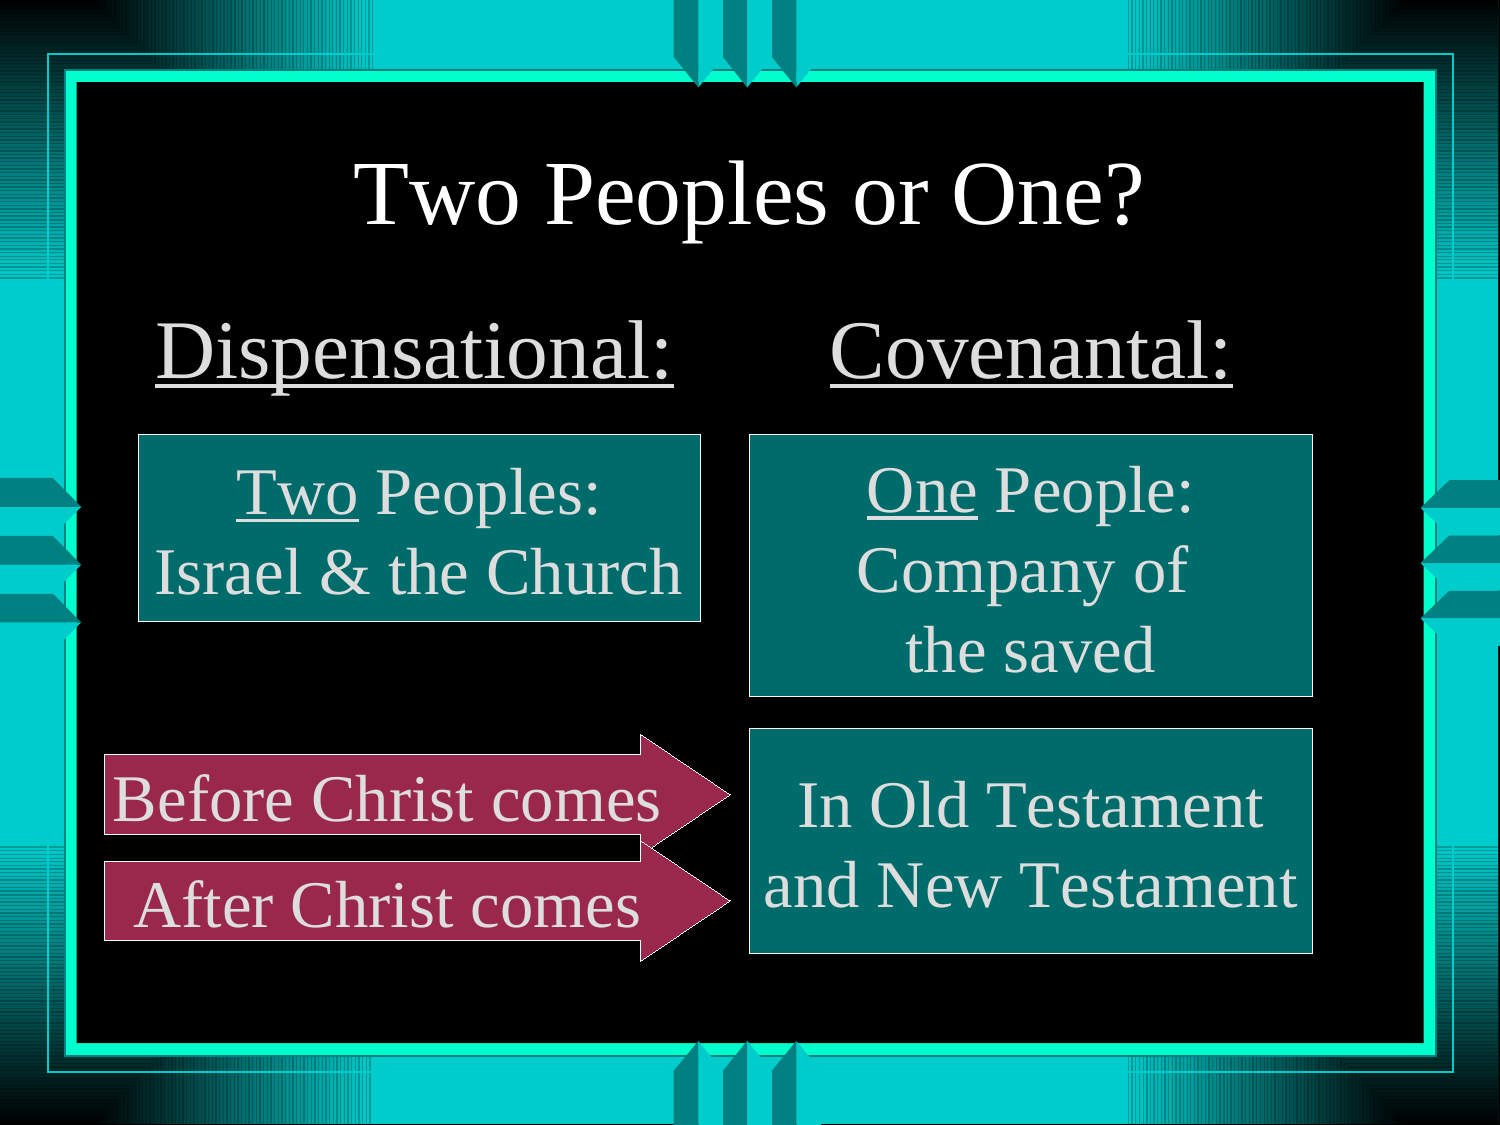

Dispensational:
# Two Peoples or One?
Dispensational:
Covenantal:
One People:
Company of
the saved
Two Peoples:
Israel & the Church
In Old Testament
and New Testament
Before Christ comes
After Christ comes